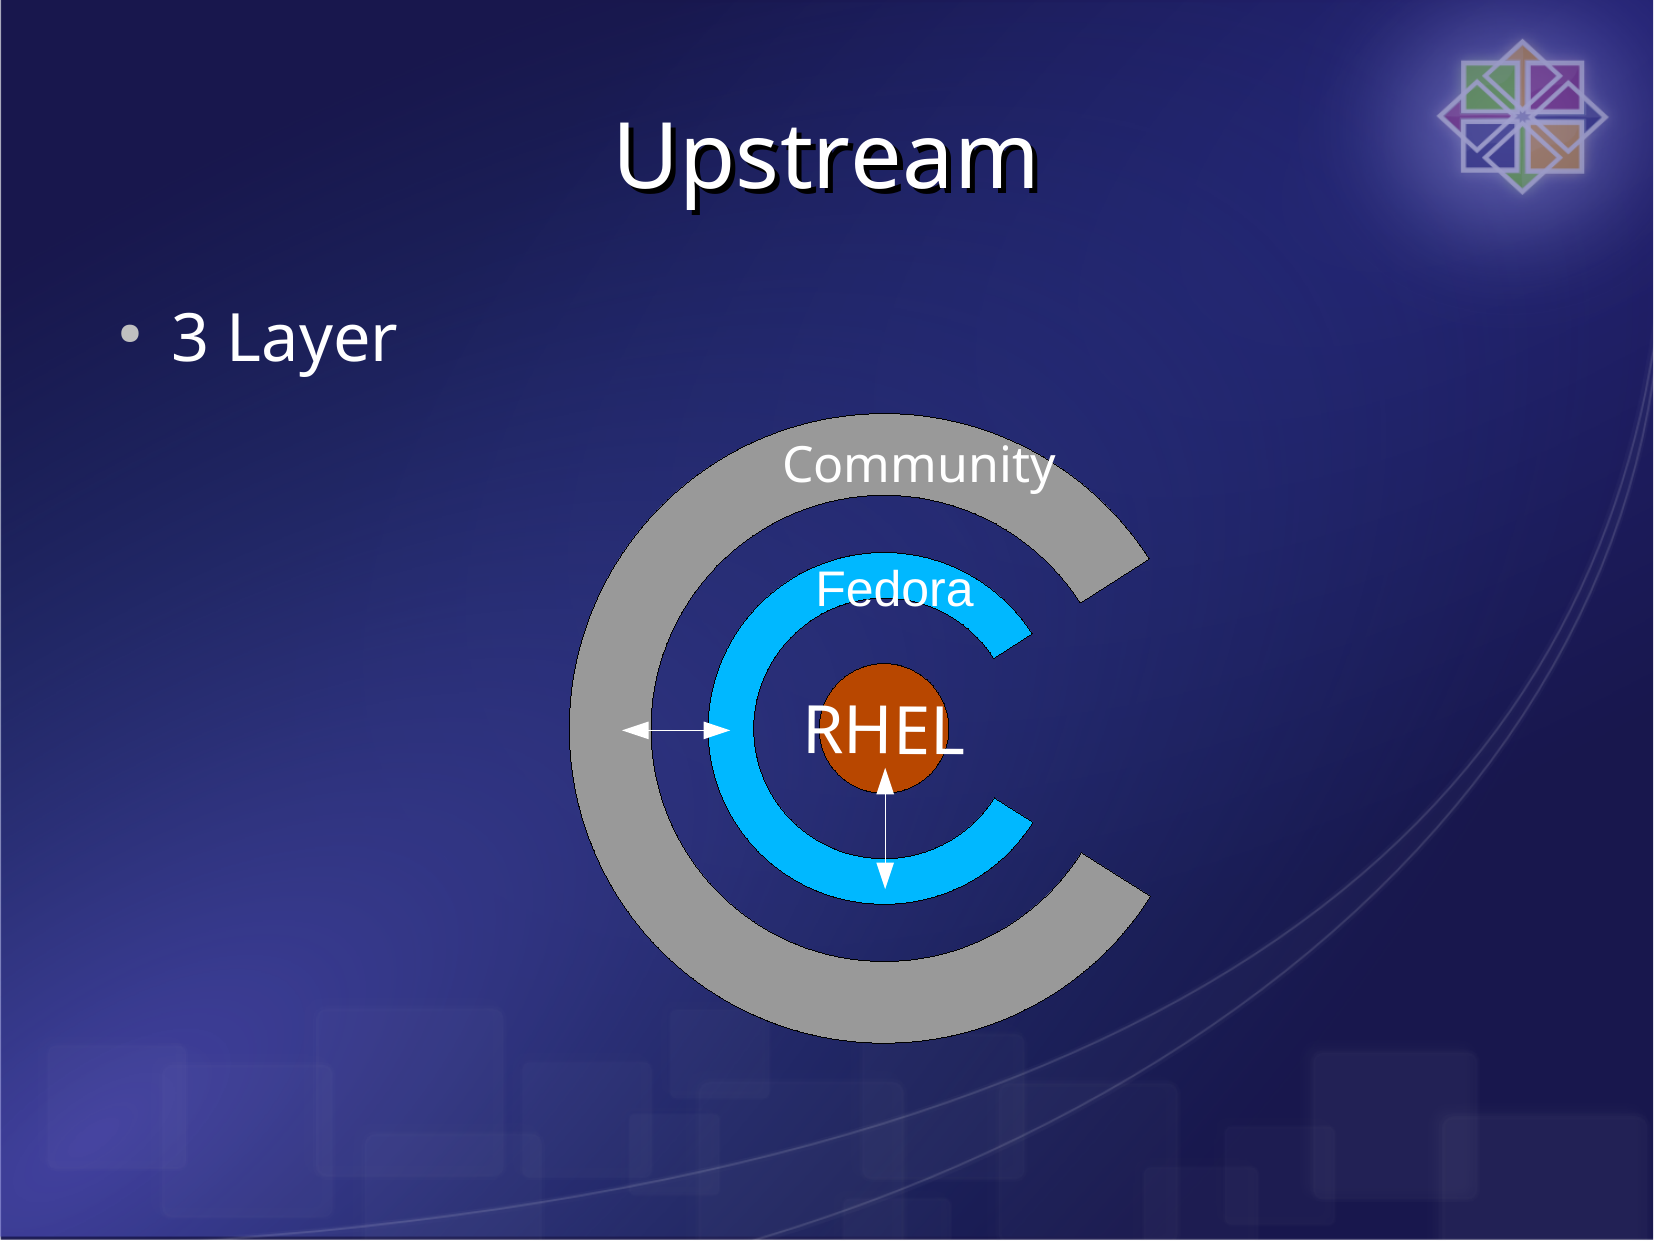

# Upstream
3 Layer
Community
Fedora
RHEL